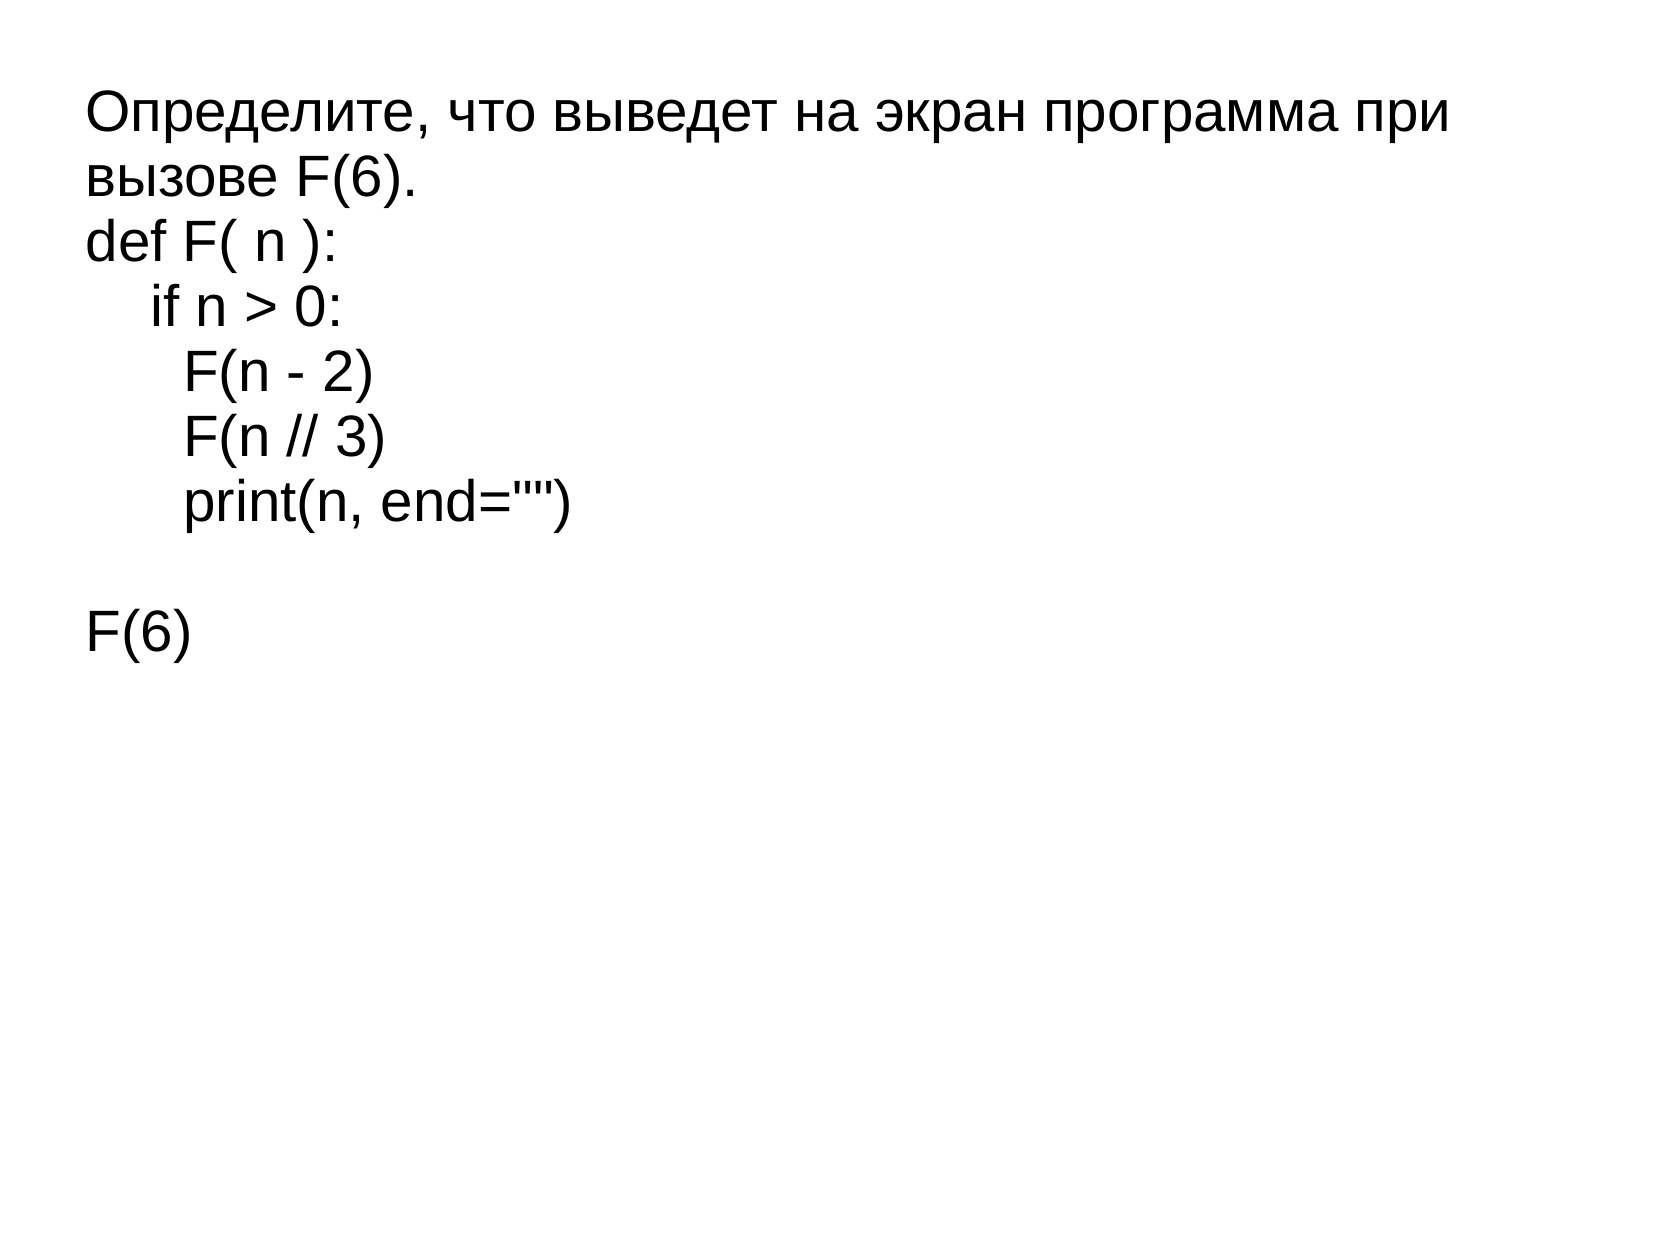

Определите, что выведет на экран программа при вызове F(6).
def F( n ):
 if n > 0:
 F(n - 2)
 F(n // 3)
 print(n, end="")
F(6)